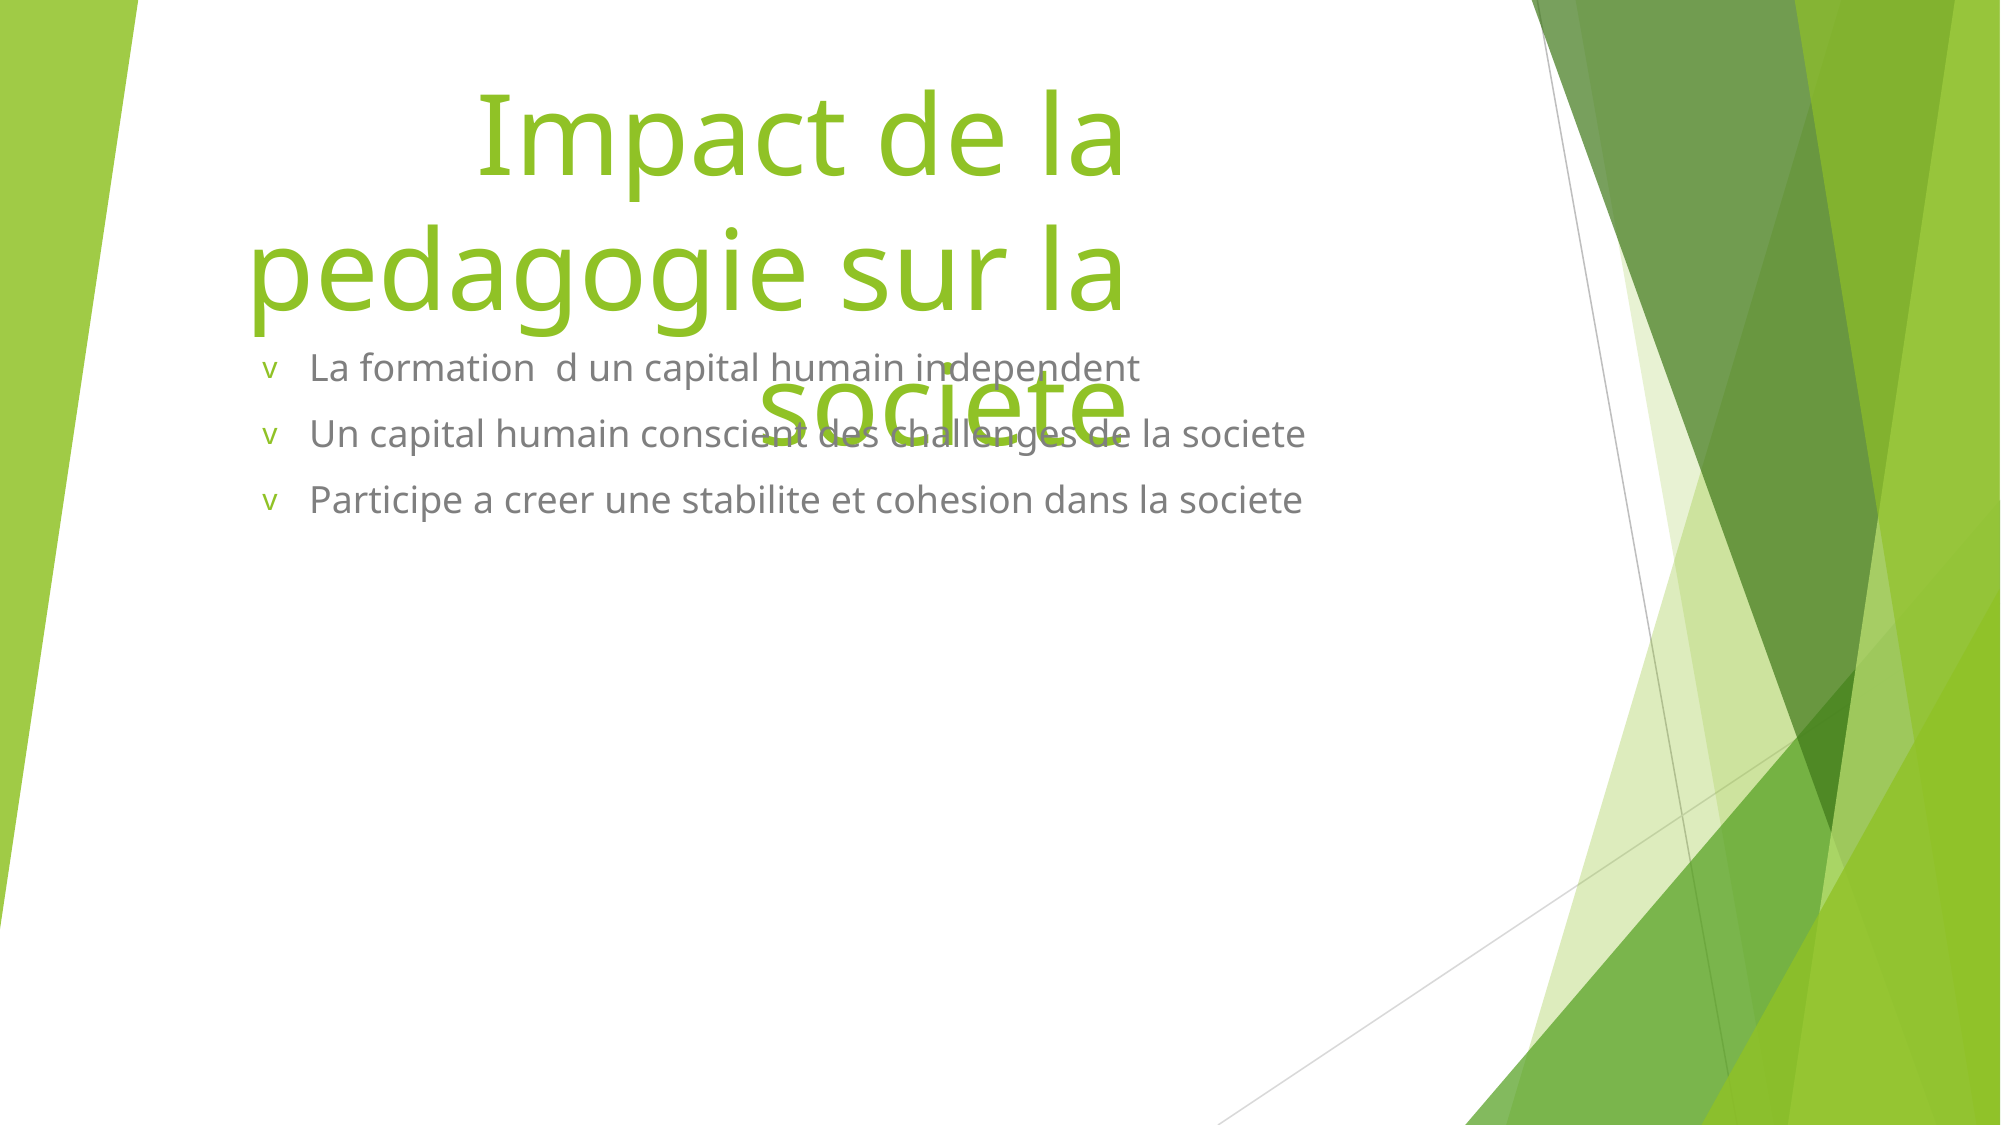

# Impact de la pedagogie sur la societe
La formation d un capital humain independent
Un capital humain conscient des challenges de la societe
Participe a creer une stabilite et cohesion dans la societe